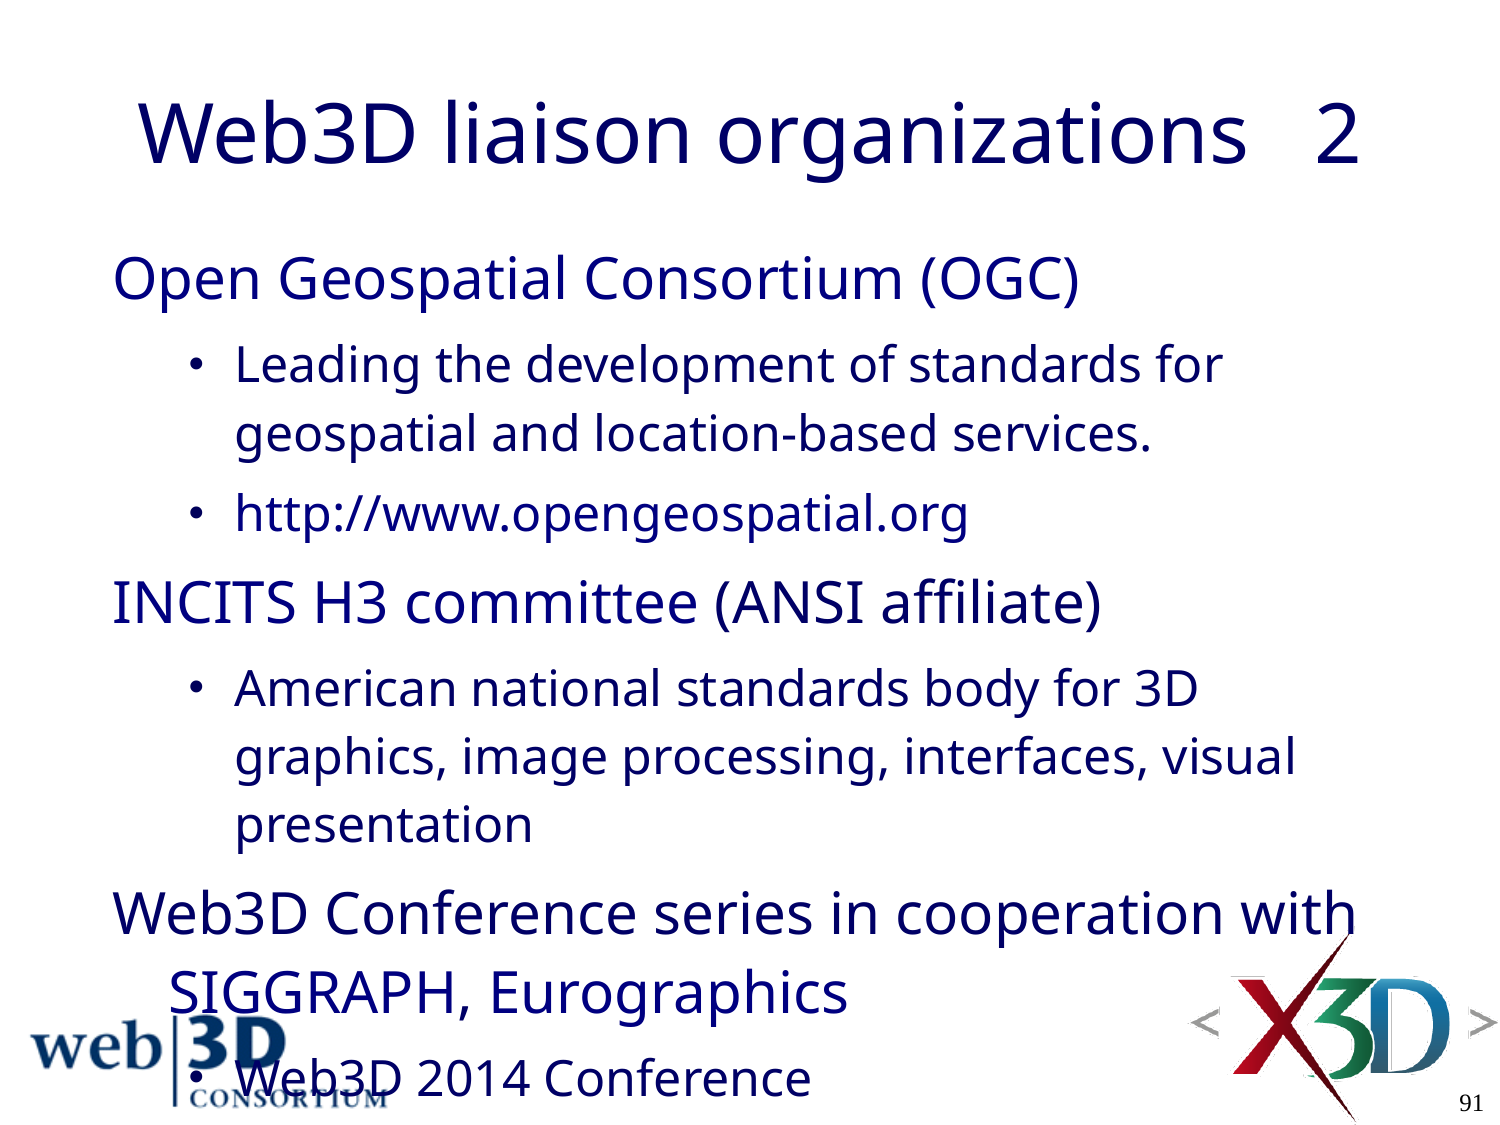

# Web3D liaison organizations 2
Open Geospatial Consortium (OGC)
Leading the development of standards for geospatial and location-based services.
http://www.opengeospatial.org
INCITS H3 committee (ANSI affiliate)
American national standards body for 3D graphics, image processing, interfaces, visual presentation
Web3D Conference series in cooperation with SIGGRAPH, Eurographics
Web3D 2014 Conference